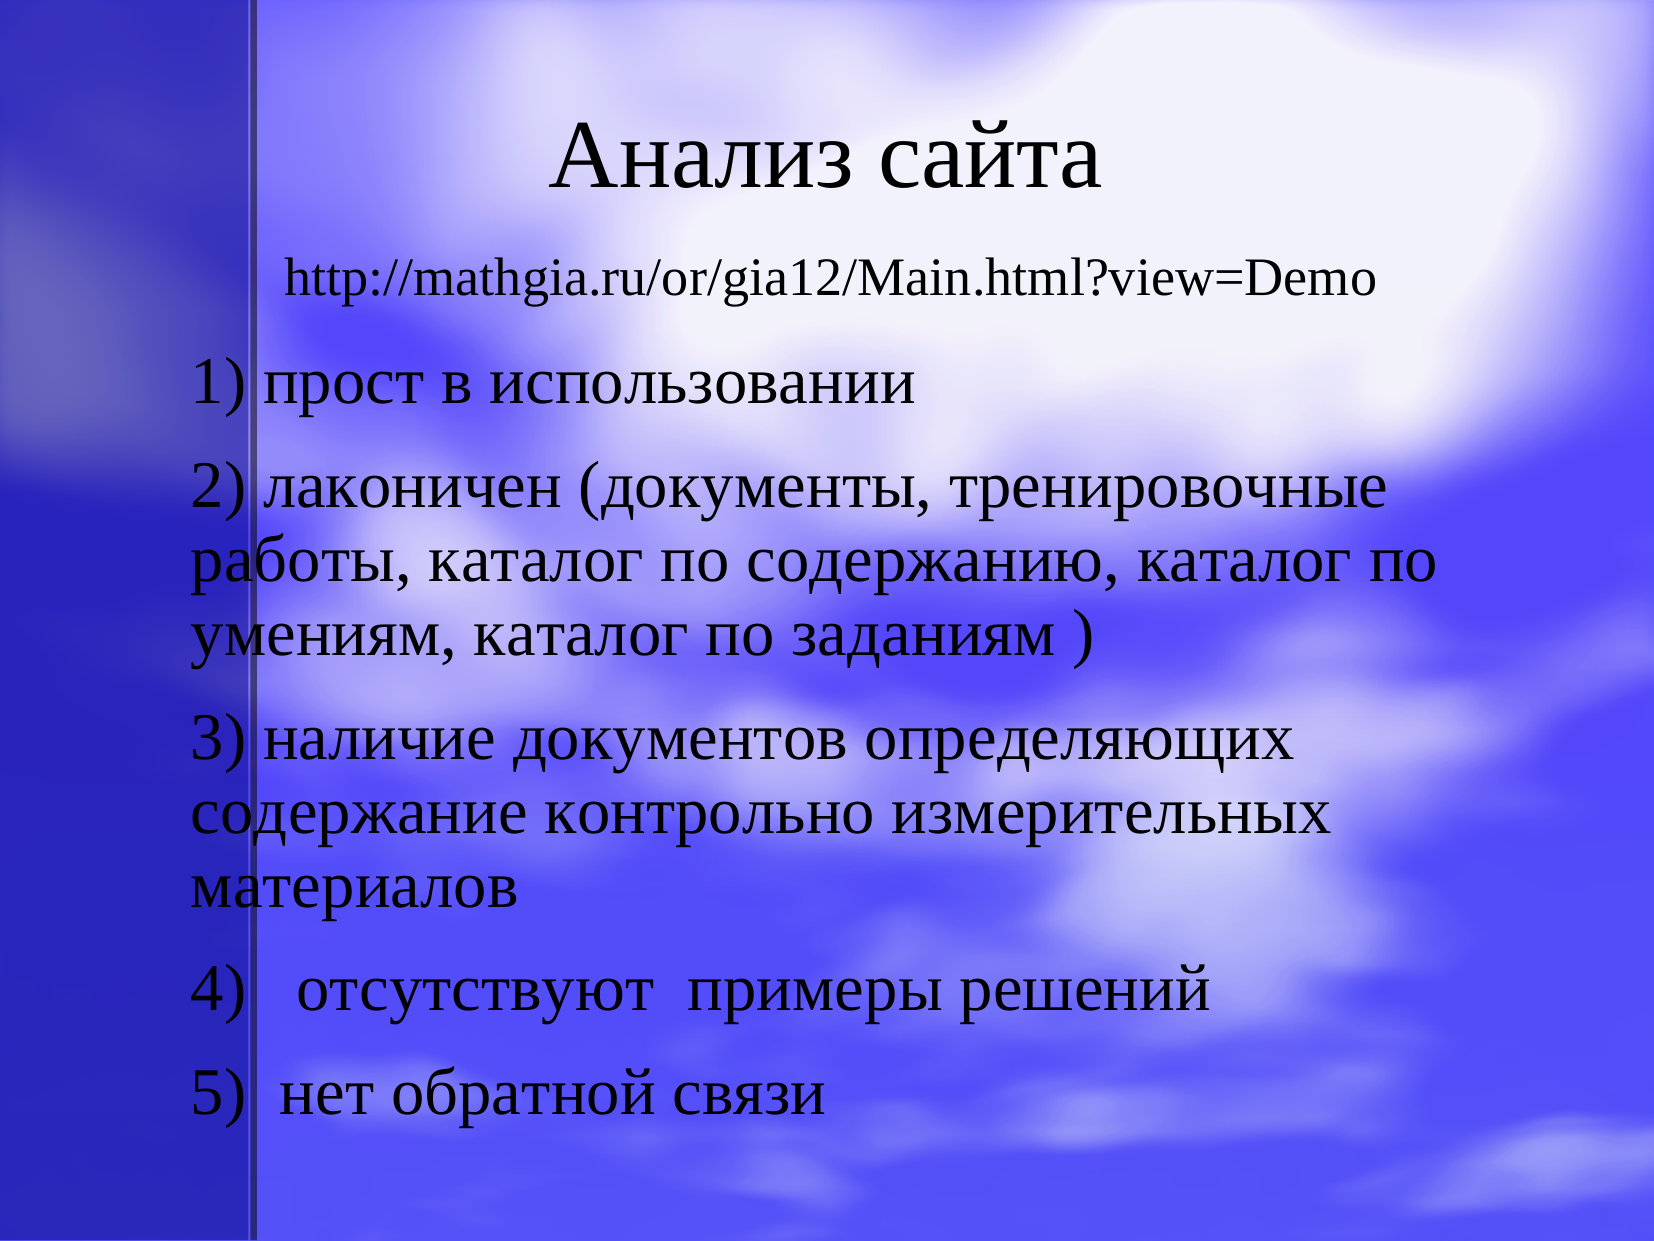

# Анализ сайта http://mathgia.ru/or/gia12/Main.html?view=Demo
1) прост в использовании
2) лаконичен (документы, тренировочные работы, каталог по содержанию, каталог по умениям, каталог по заданиям )
3) наличие документов определяющих содержание контрольно измерительных материалов
4) отсутствуют примеры решений
5) нет обратной связи